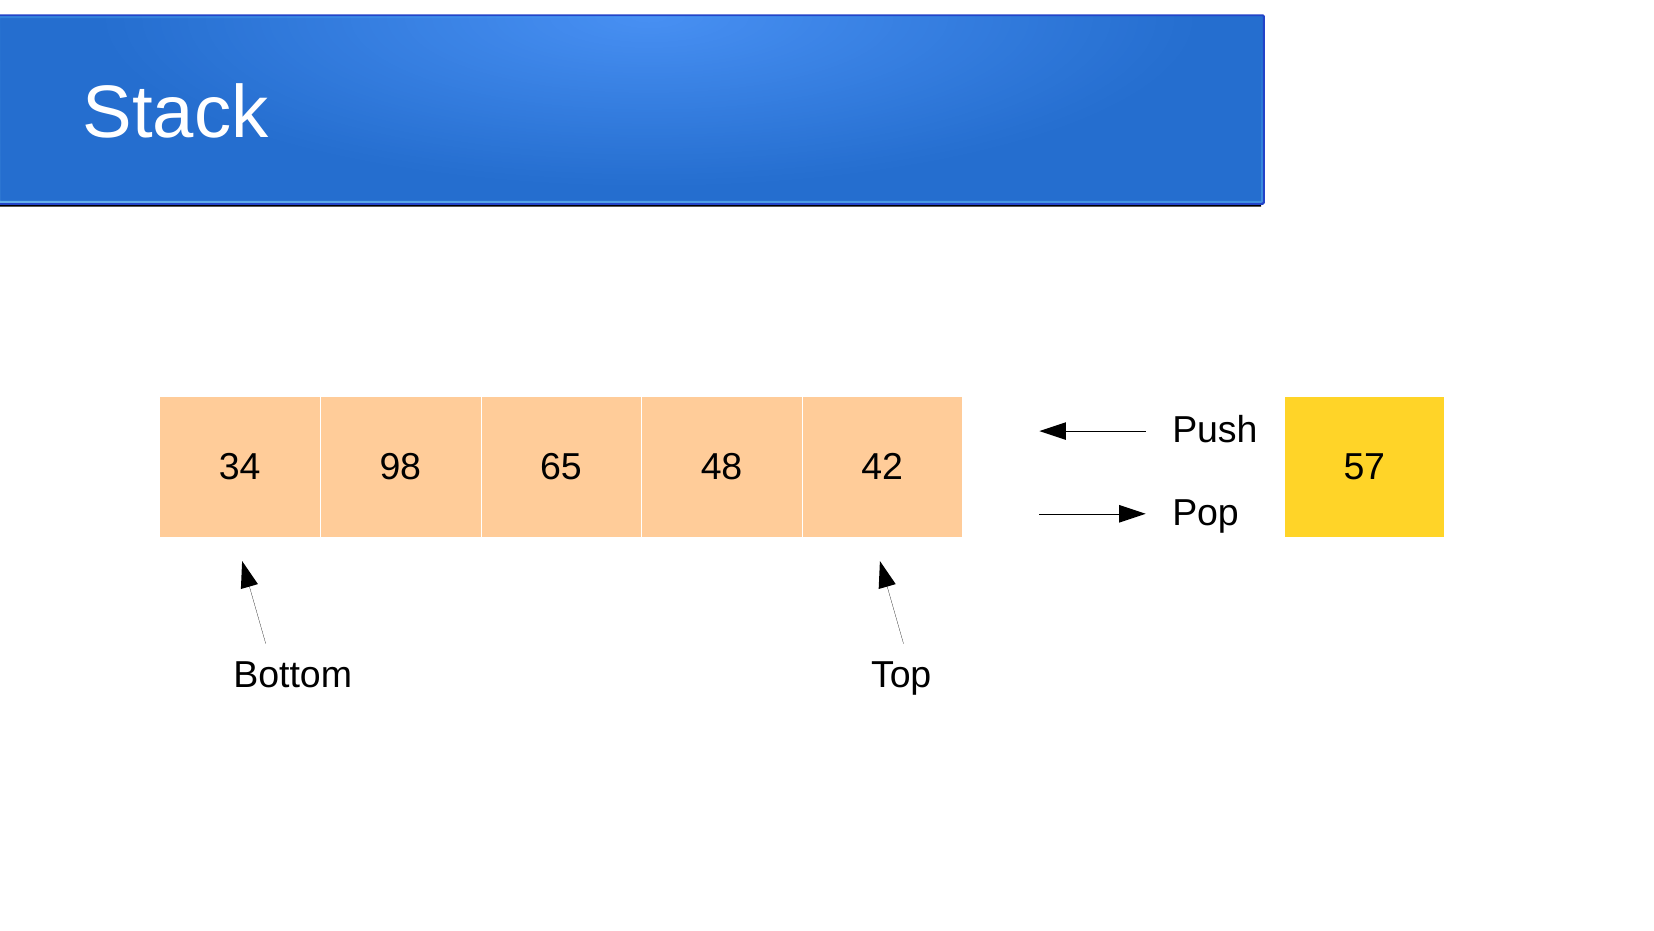

# Stack
| 34 | 98 | 65 | 48 | 42 | | | 57 |
| --- | --- | --- | --- | --- | --- | --- | --- |
Push
Pop
Bottom
Top